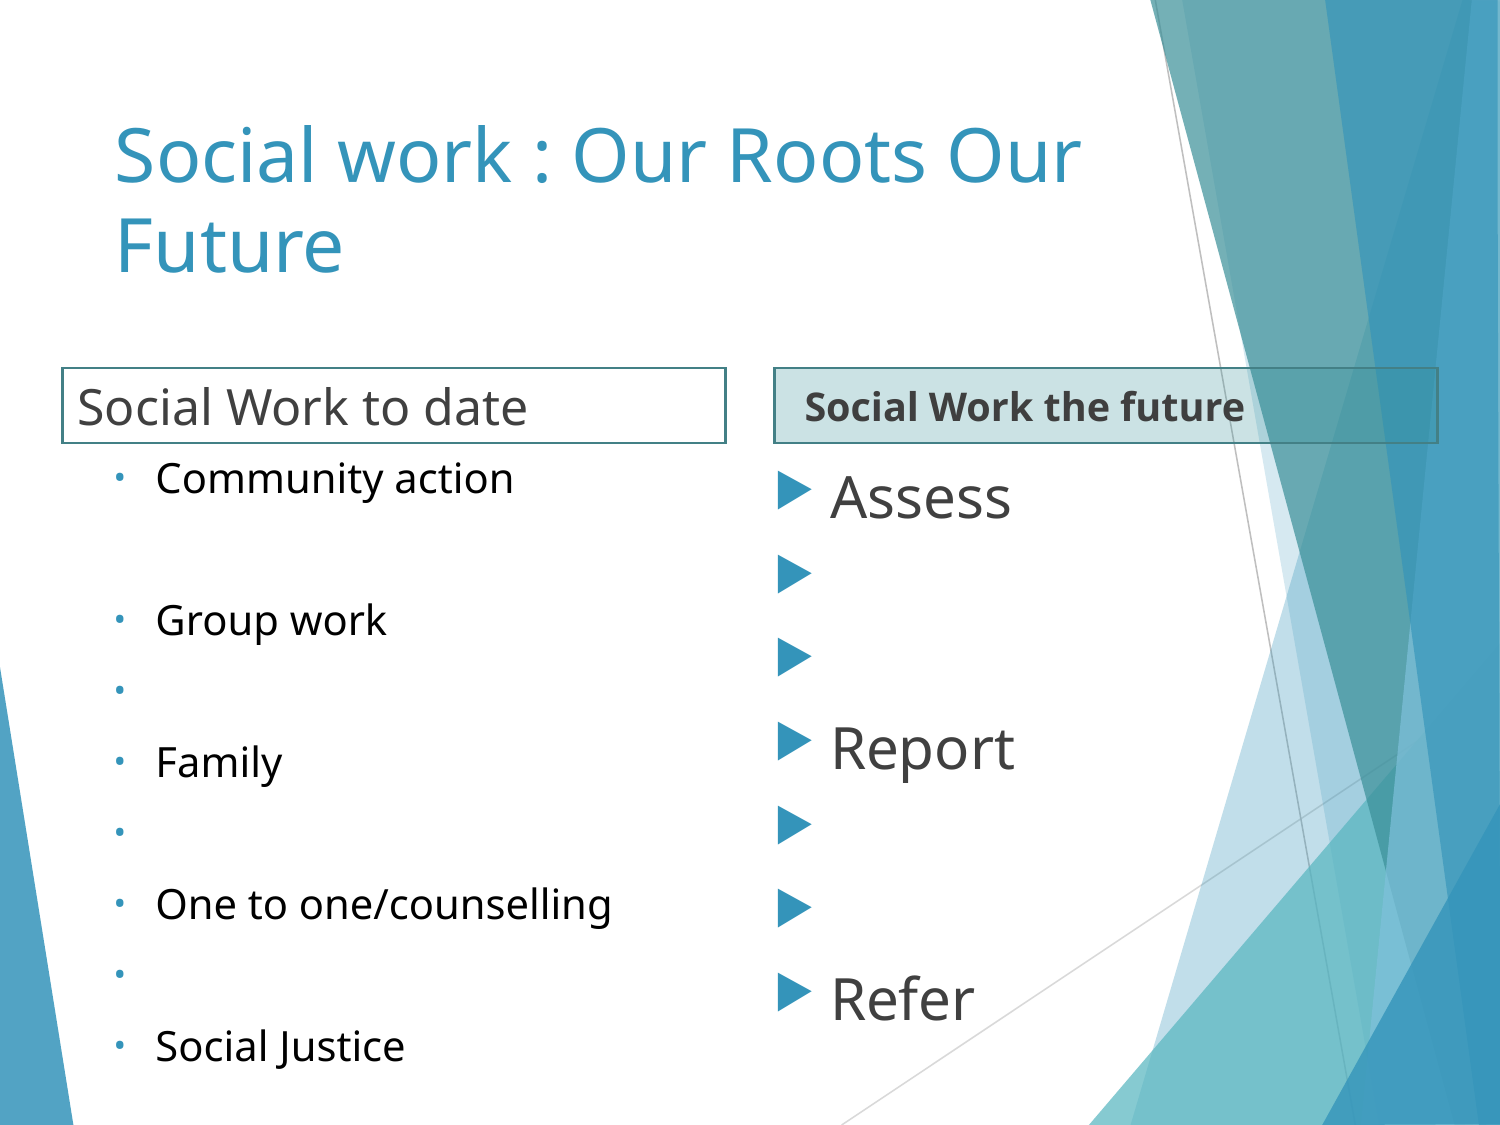

# Social work : Our Roots Our Future
Social Work to date
Social Work the future
Community action
Group work
Family
One to one/counselling
Social Justice
Assess
Report
Refer